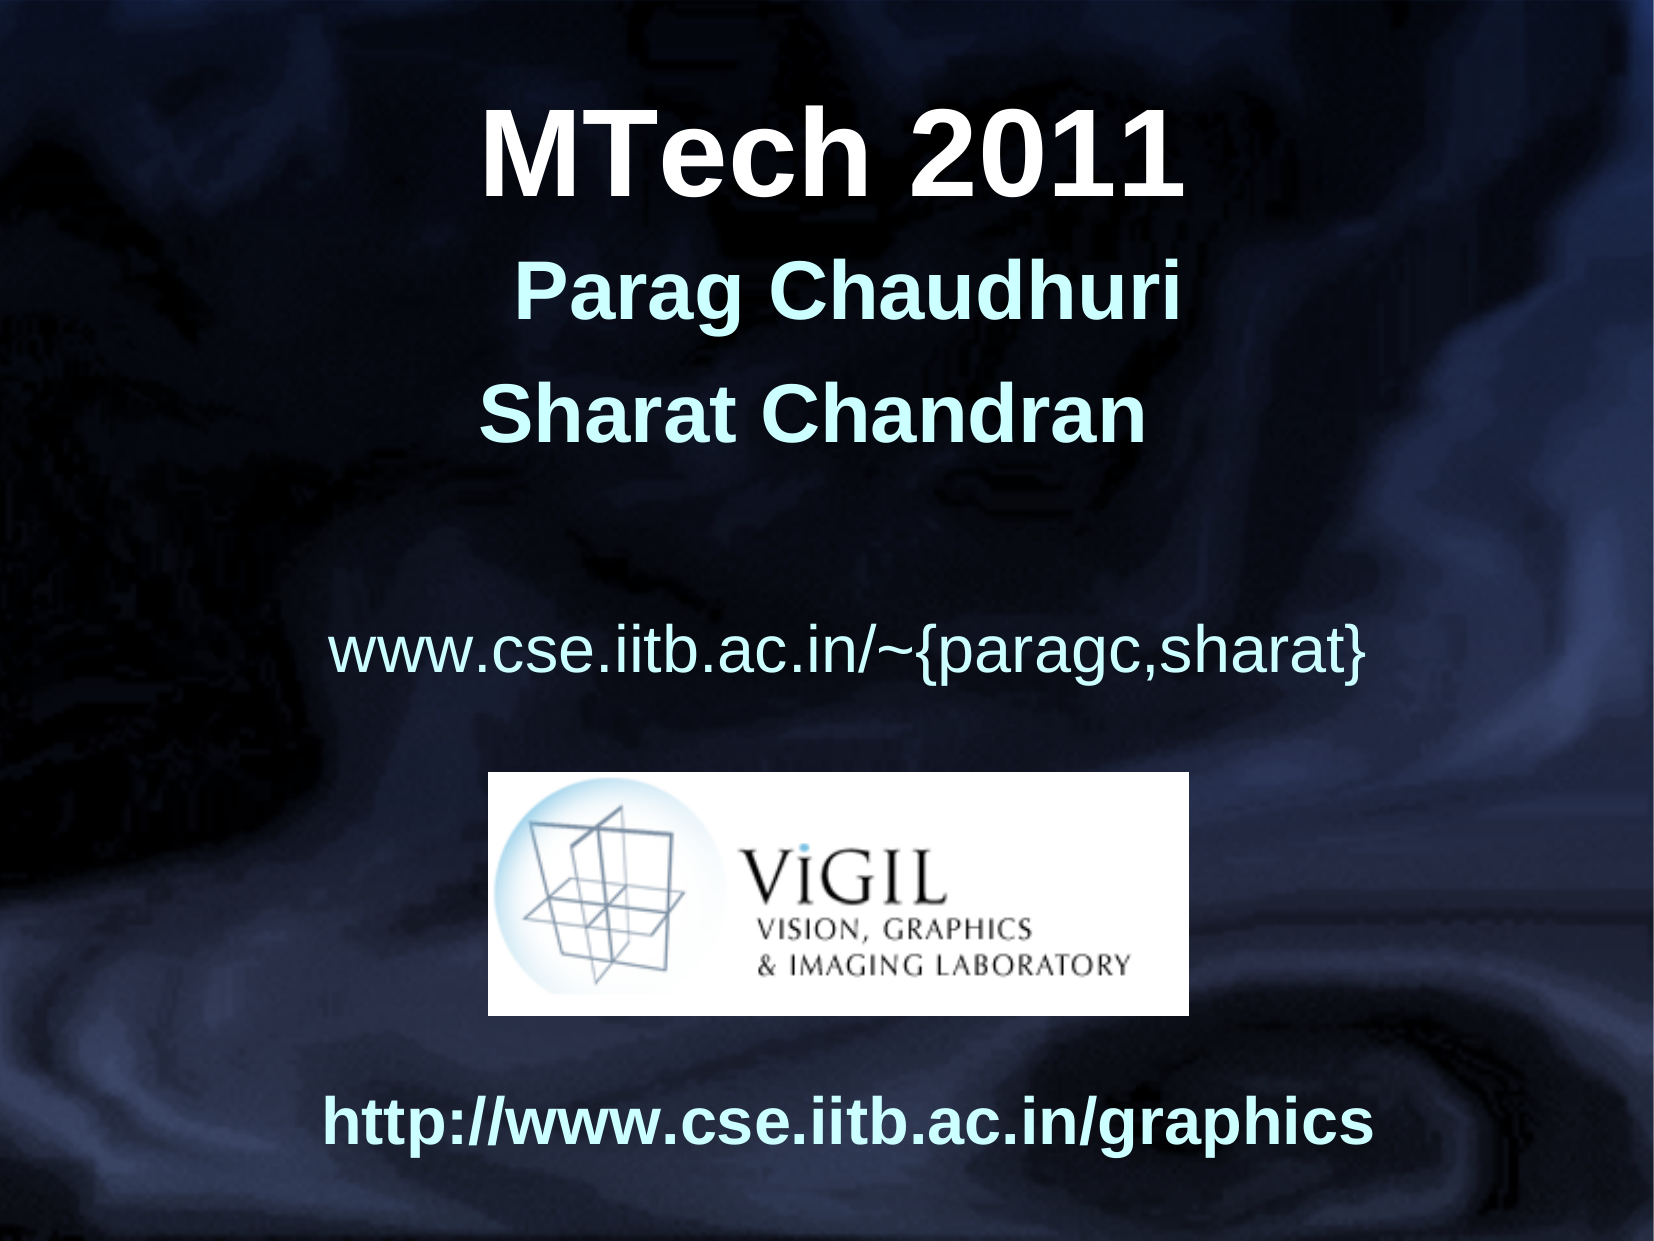

# MTech 2011
Parag Chaudhuri
Sharat Chandran
www.cse.iitb.ac.in/~{paragc,sharat}
http://www.cse.iitb.ac.in/graphics